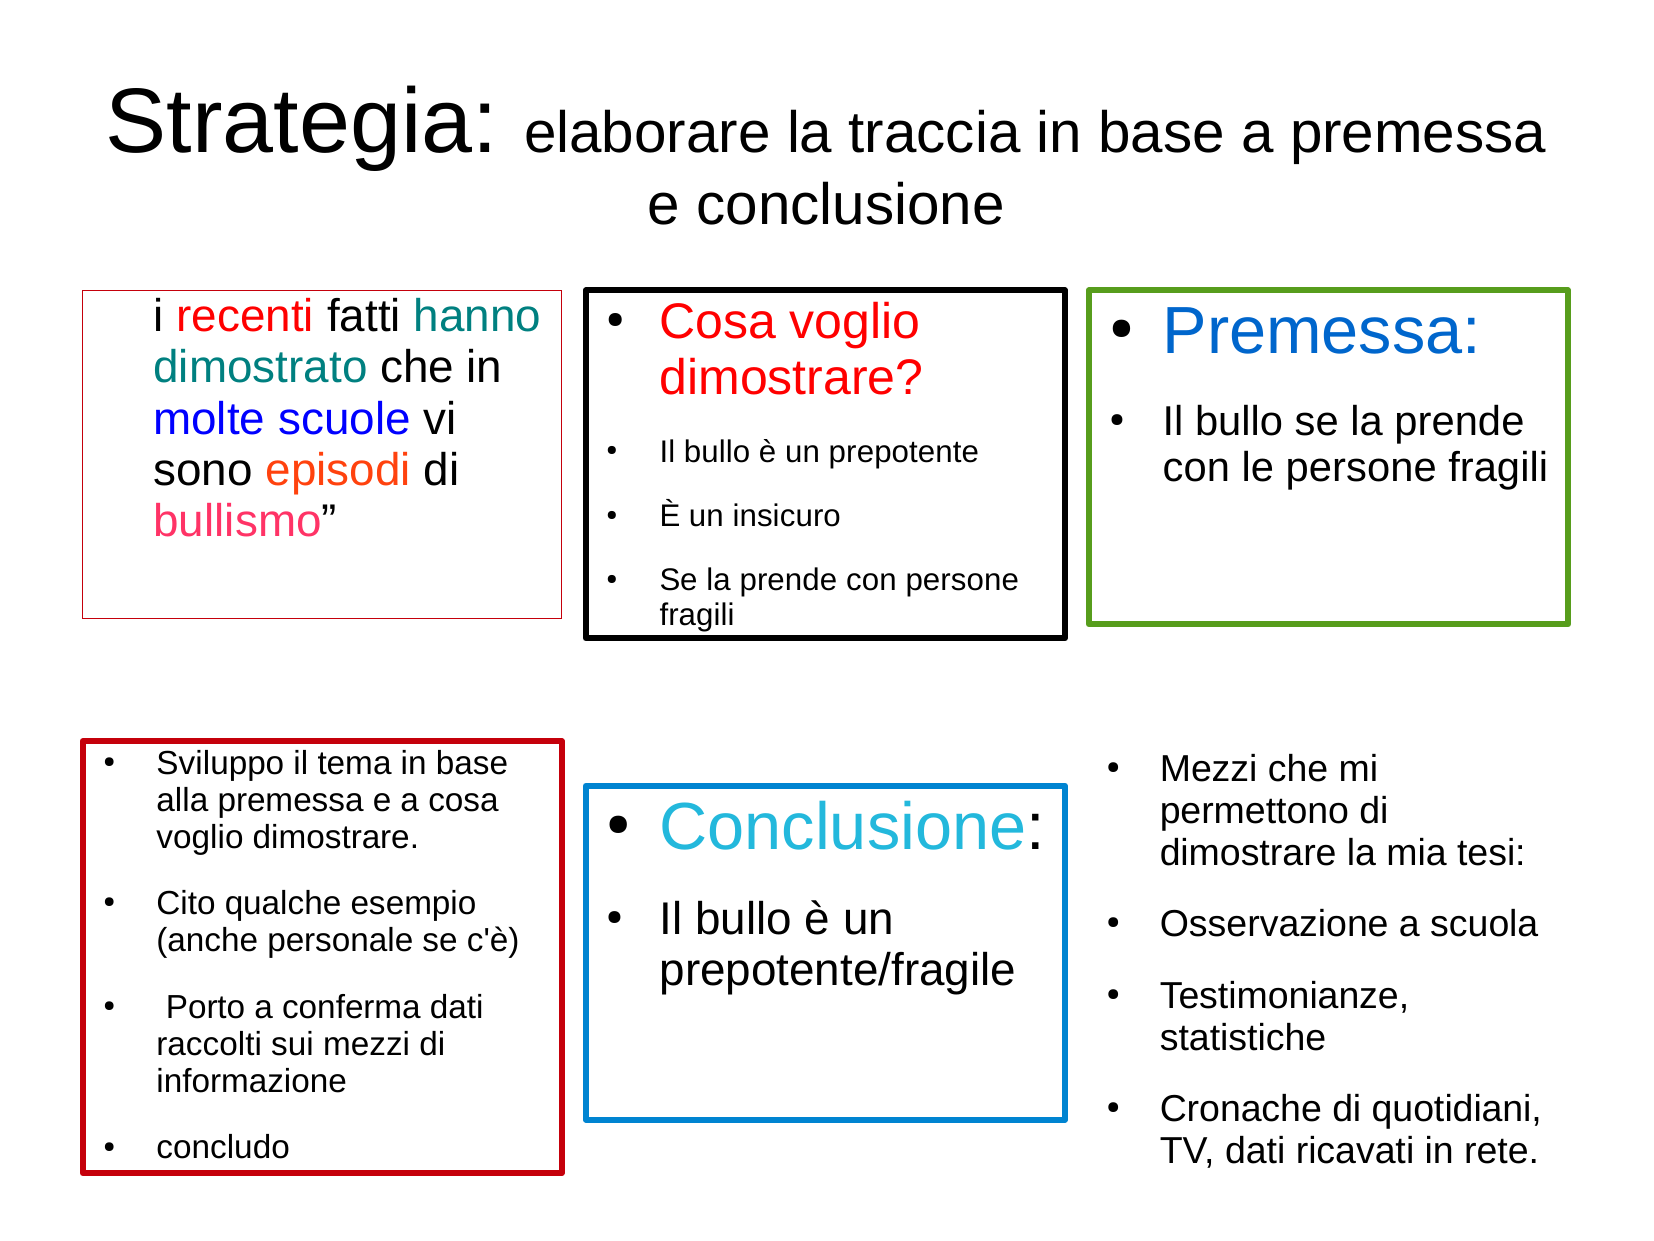

# Strategia: elaborare la traccia in base a premessa e conclusione
i recenti fatti hanno dimostrato che in molte scuole vi sono episodi di bullismo”
Cosa voglio dimostrare?
Il bullo è un prepotente
È un insicuro
Se la prende con persone fragili
Premessa:
Il bullo se la prende con le persone fragili
Sviluppo il tema in base alla premessa e a cosa voglio dimostrare.
Cito qualche esempio (anche personale se c'è)
 Porto a conferma dati raccolti sui mezzi di informazione
concludo
Mezzi che mi permettono di dimostrare la mia tesi:
Osservazione a scuola
Testimonianze, statistiche
Cronache di quotidiani, TV, dati ricavati in rete.
Conclusione:
Il bullo è un prepotente/fragile